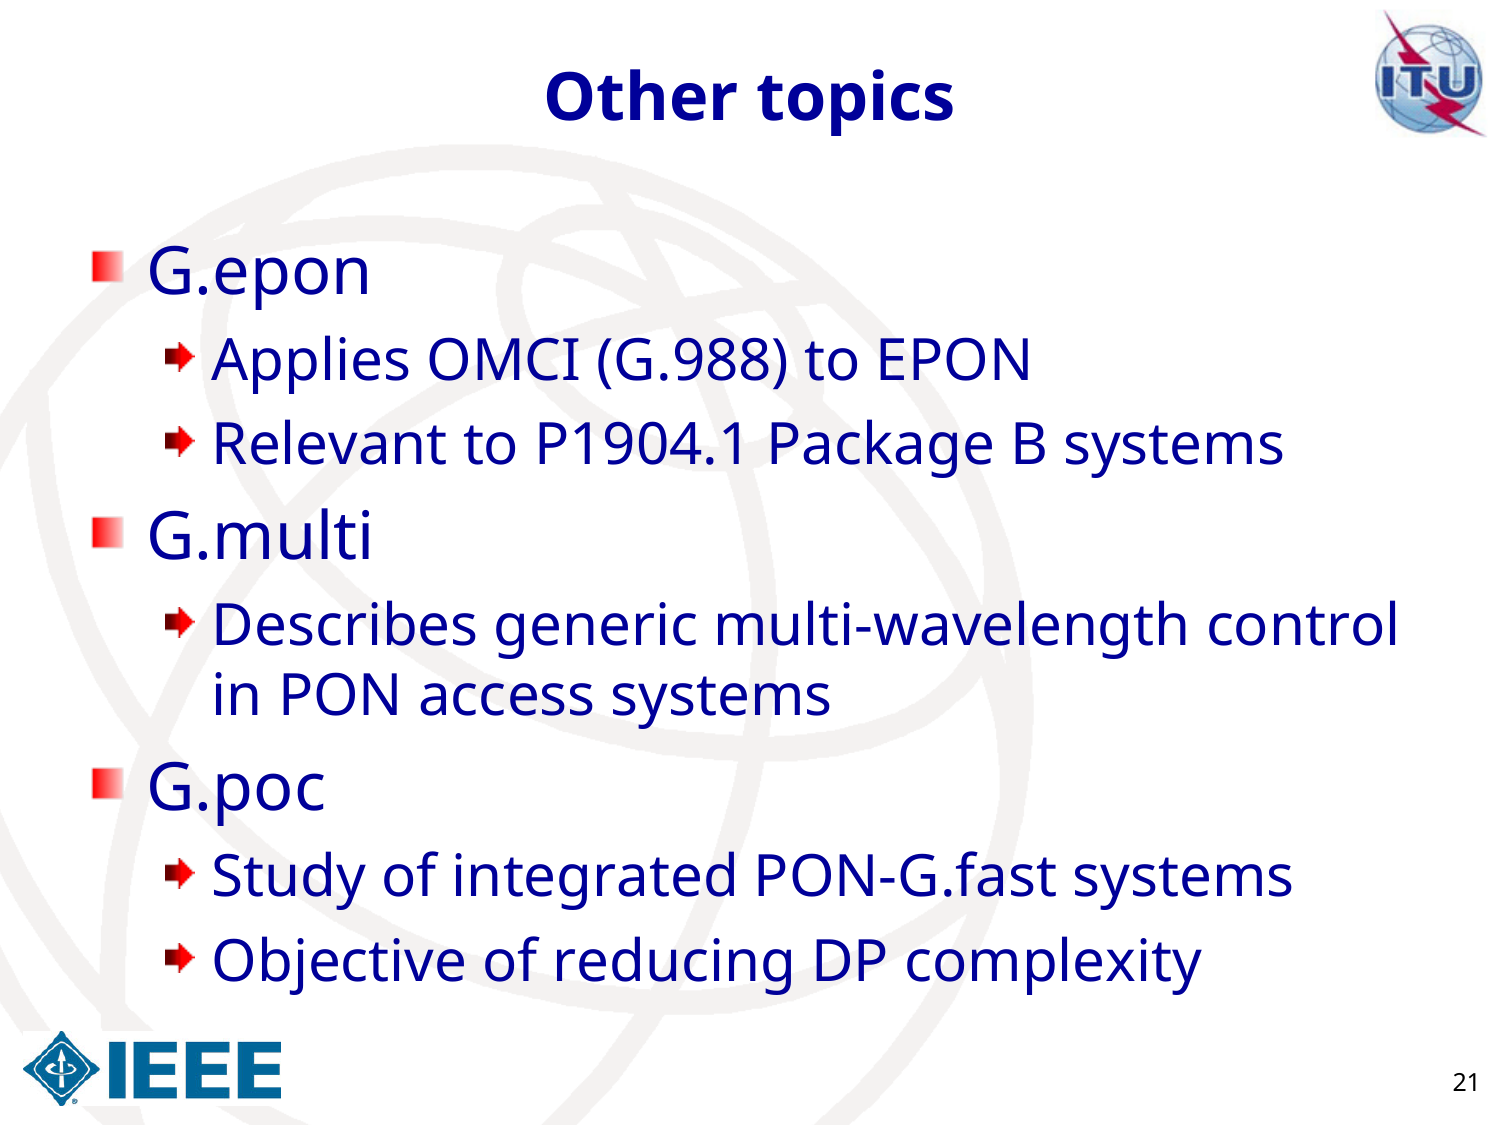

# Other topics
G.epon
Applies OMCI (G.988) to EPON
Relevant to P1904.1 Package B systems
G.multi
Describes generic multi-wavelength control in PON access systems
G.poc
Study of integrated PON-G.fast systems
Objective of reducing DP complexity